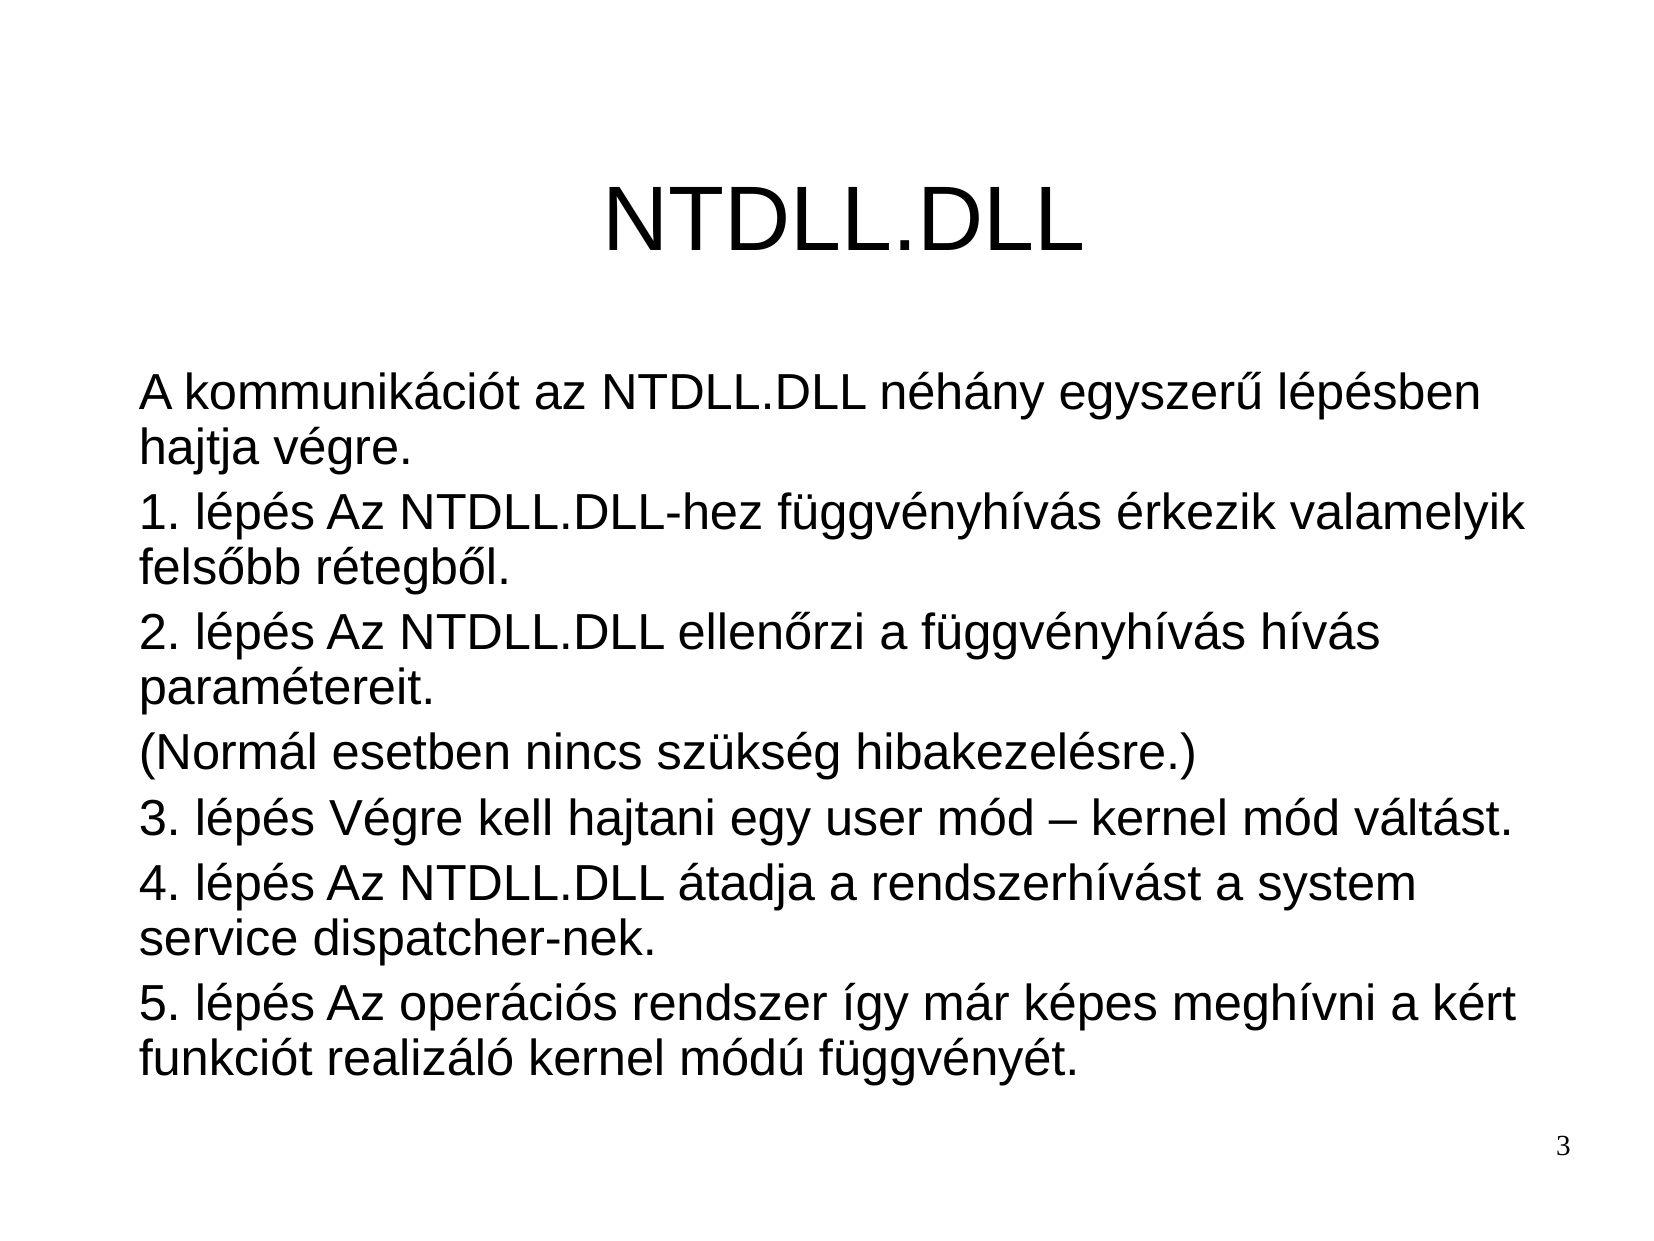

# NTDLL.DLL
A kommunikációt az NTDLL.DLL néhány egyszerű lépésben hajtja végre.
1. lépés Az NTDLL.DLL-hez függvényhívás érkezik valamelyik felsőbb rétegből.
2. lépés Az NTDLL.DLL ellenőrzi a függvényhívás hívás paramétereit.
(Normál esetben nincs szükség hibakezelésre.)
3. lépés Végre kell hajtani egy user mód – kernel mód váltást.
4. lépés Az NTDLL.DLL átadja a rendszerhívást a system service dispatcher-nek.
5. lépés Az operációs rendszer így már képes meghívni a kért funkciót realizáló kernel módú függvényét.
3